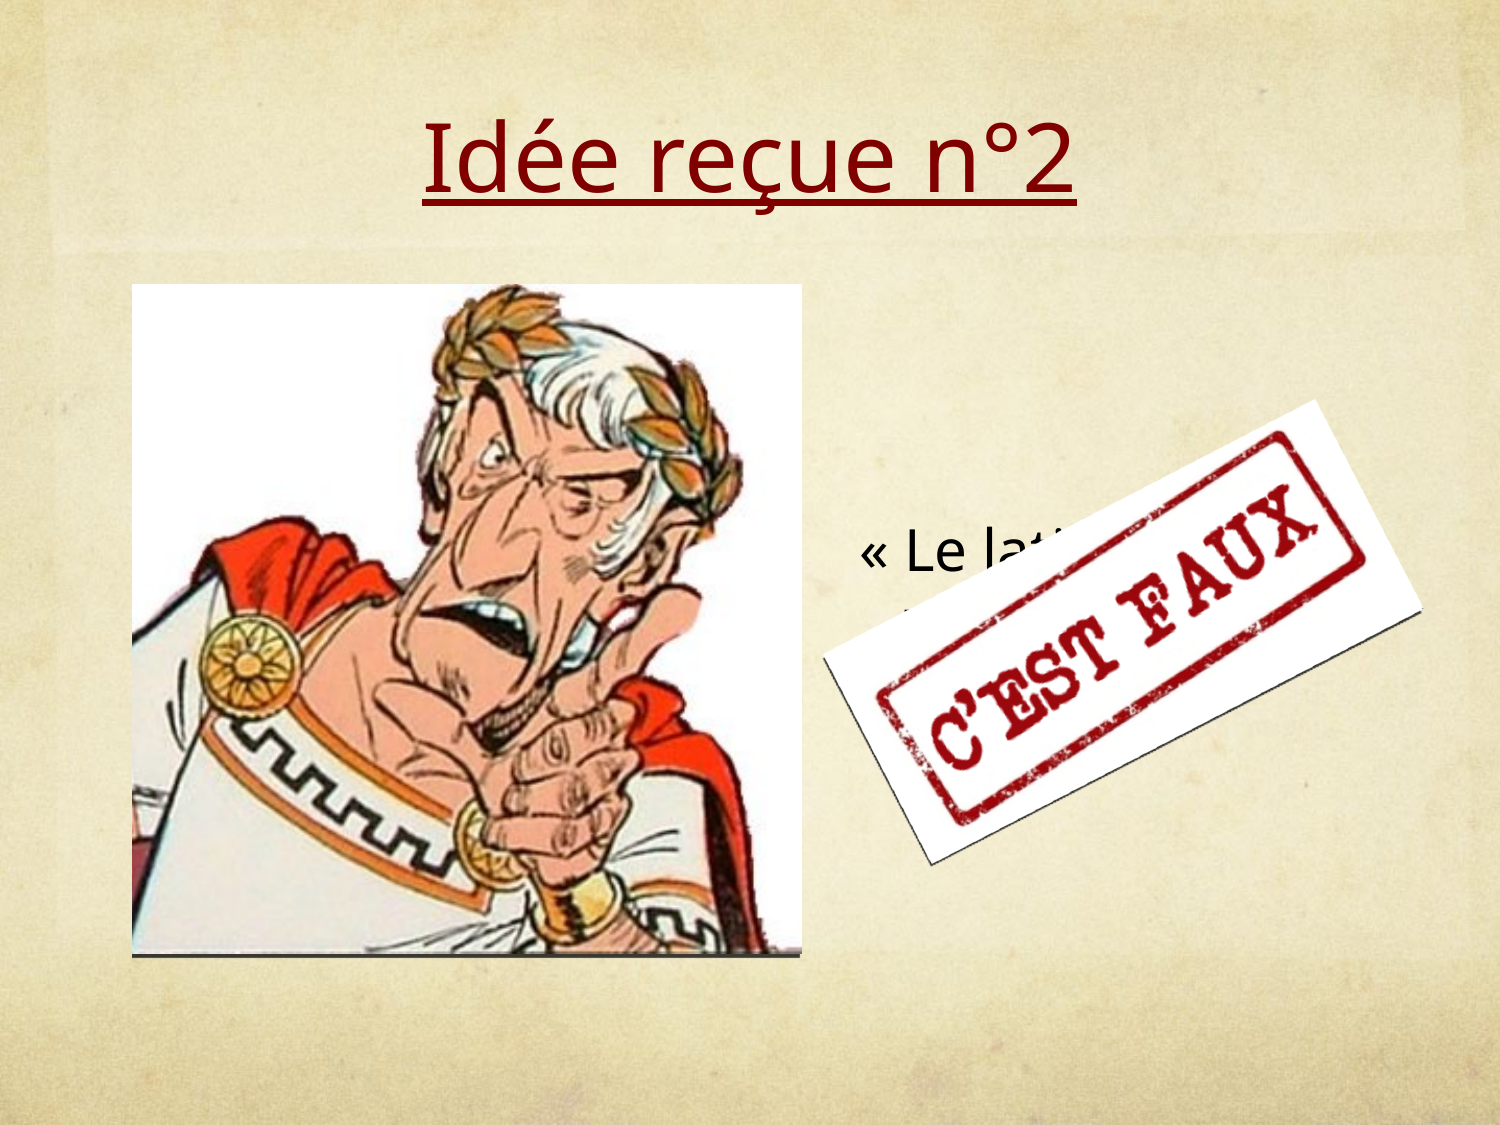

# Idée reçue n°2
« Le latin, c’est une langue morte ! »